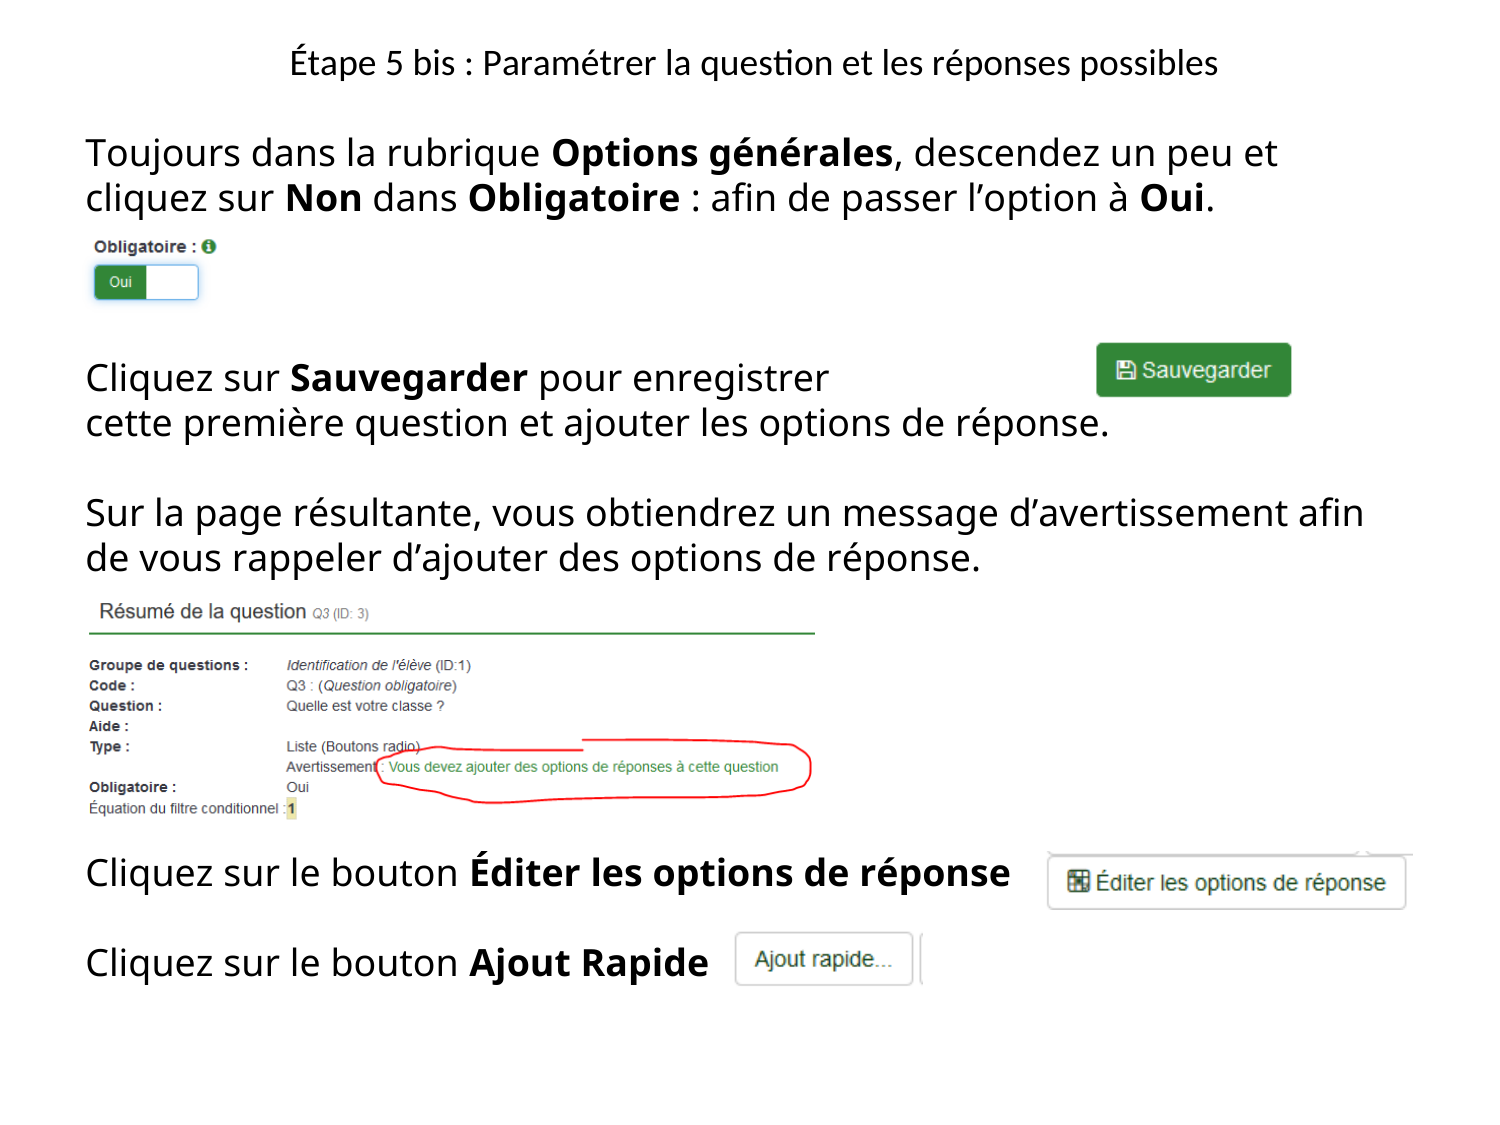

Étape 5 bis : Paramétrer la question et les réponses possibles
Toujours dans la rubrique Options générales, descendez un peu et cliquez sur Non dans Obligatoire : afin de passer l’option à Oui.
Cliquez sur Sauvegarder pour enregistrer
cette première question et ajouter les options de réponse.
Sur la page résultante, vous obtiendrez un message d’avertissement afin de vous rappeler d’ajouter des options de réponse.
Cliquez sur le bouton Éditer les options de réponse
Cliquez sur le bouton Ajout Rapide